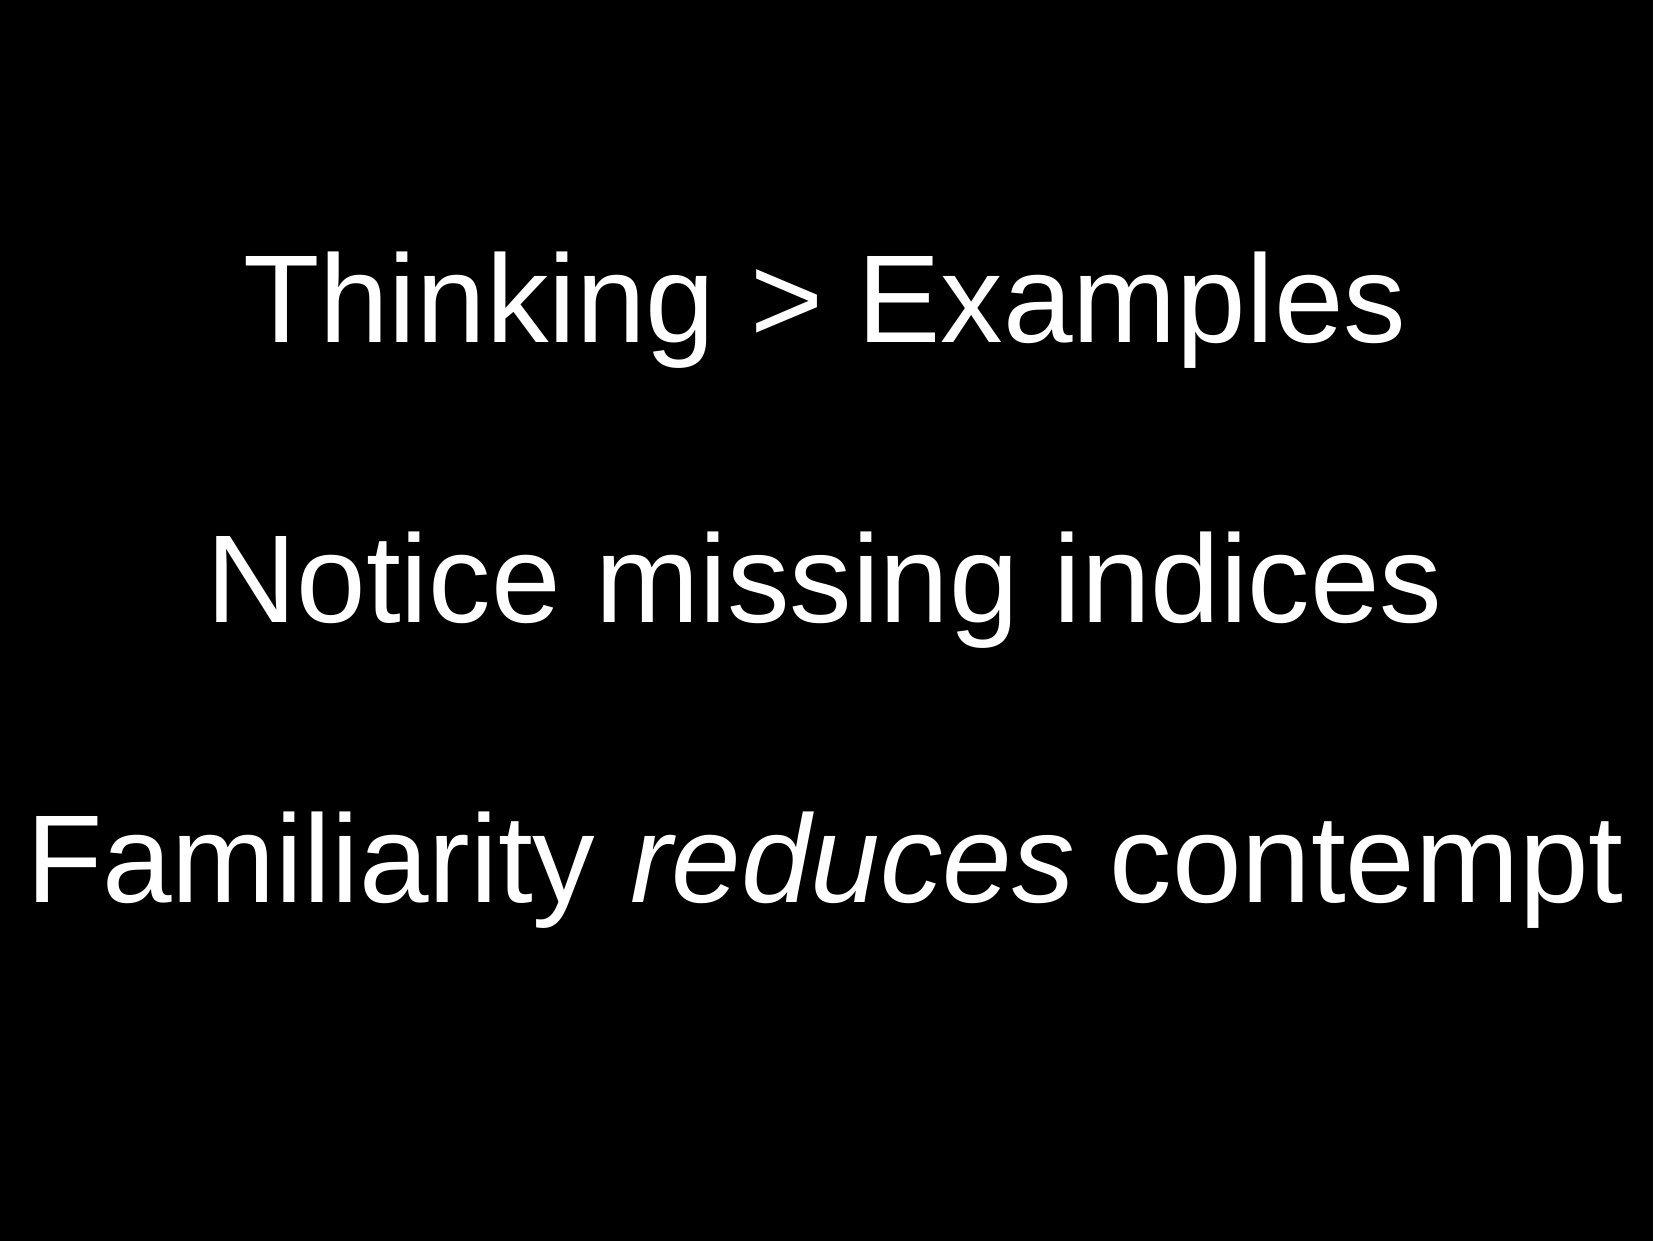

# Thinking > Examples
Notice missing indices
Familiarity reduces contempt